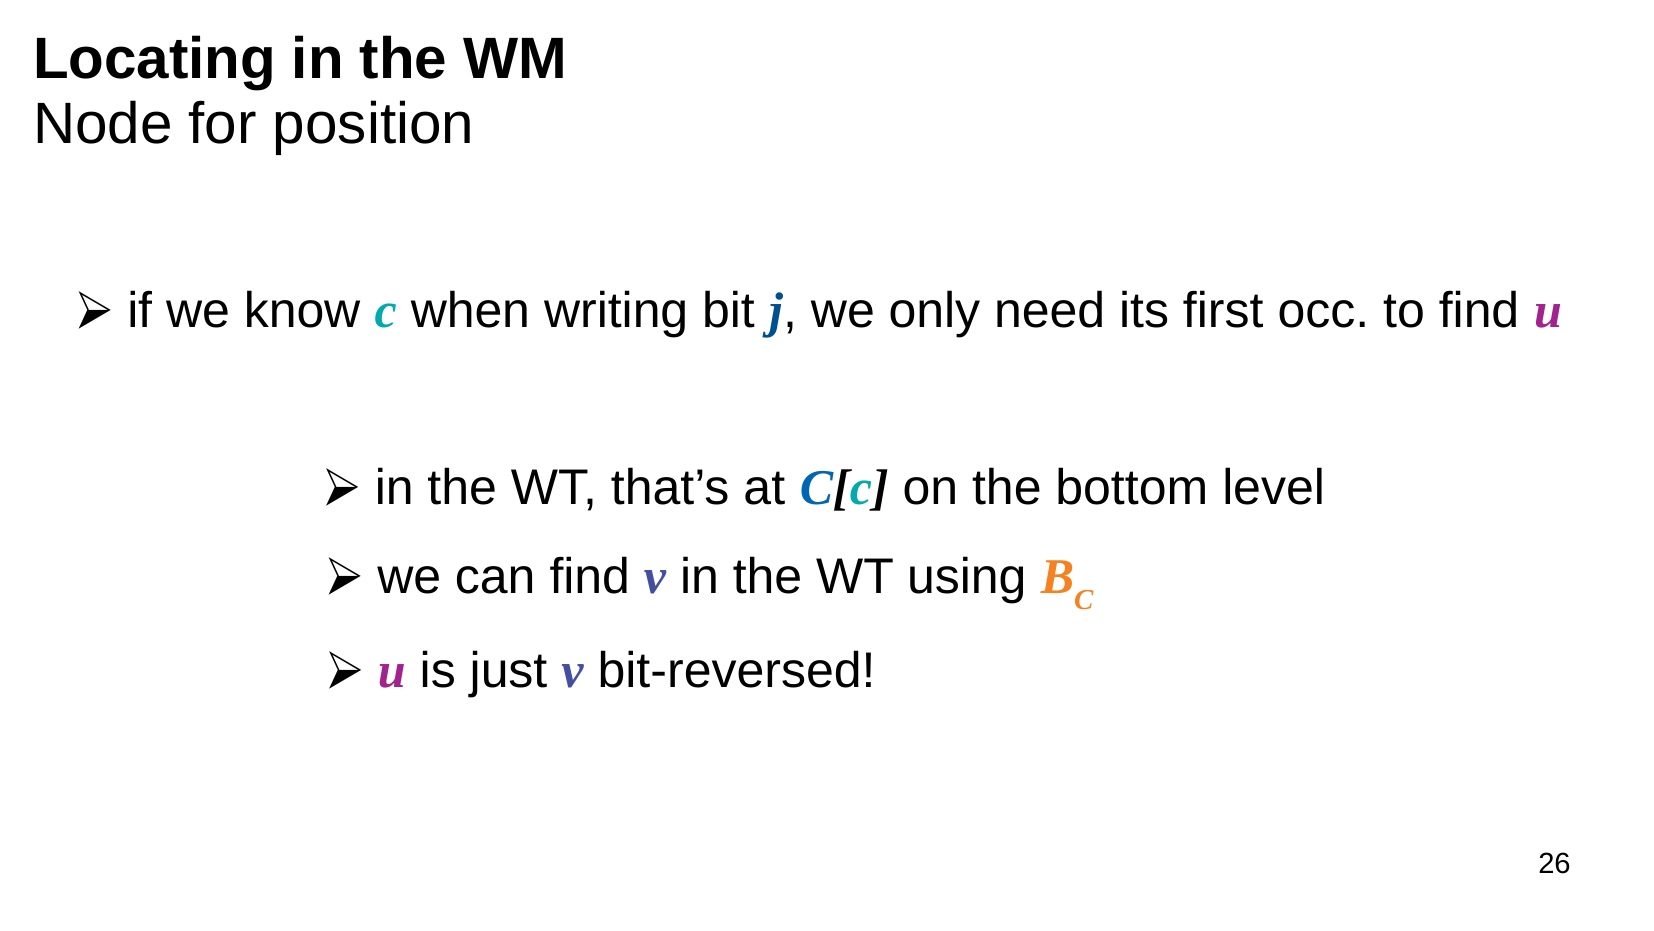

Locating in the WM
Node for position
⮚ if we know c when writing bit j, we only need its first occ. to find u
⮚ in the WT, that’s at C[c] on the bottom level
⮚ we can find v in the WT using BC
⮚ u is just v bit-reversed!
26